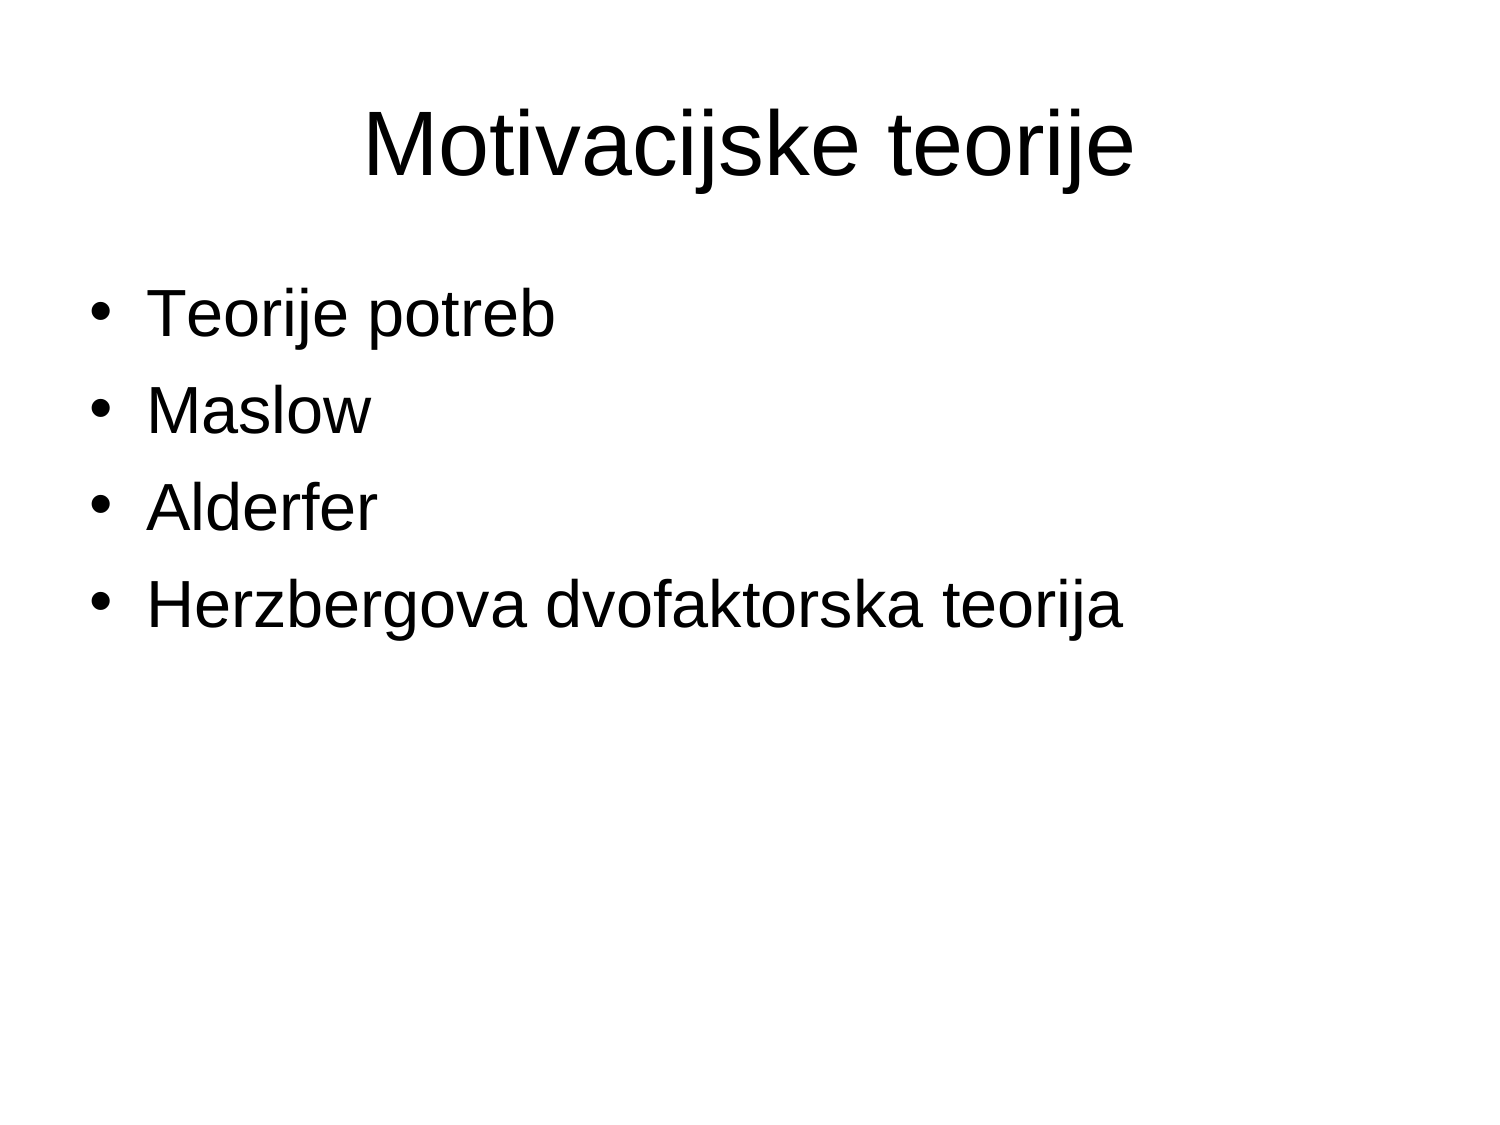

# Motivacijske teorije
Teorije potreb
Maslow
Alderfer
Herzbergova dvofaktorska teorija